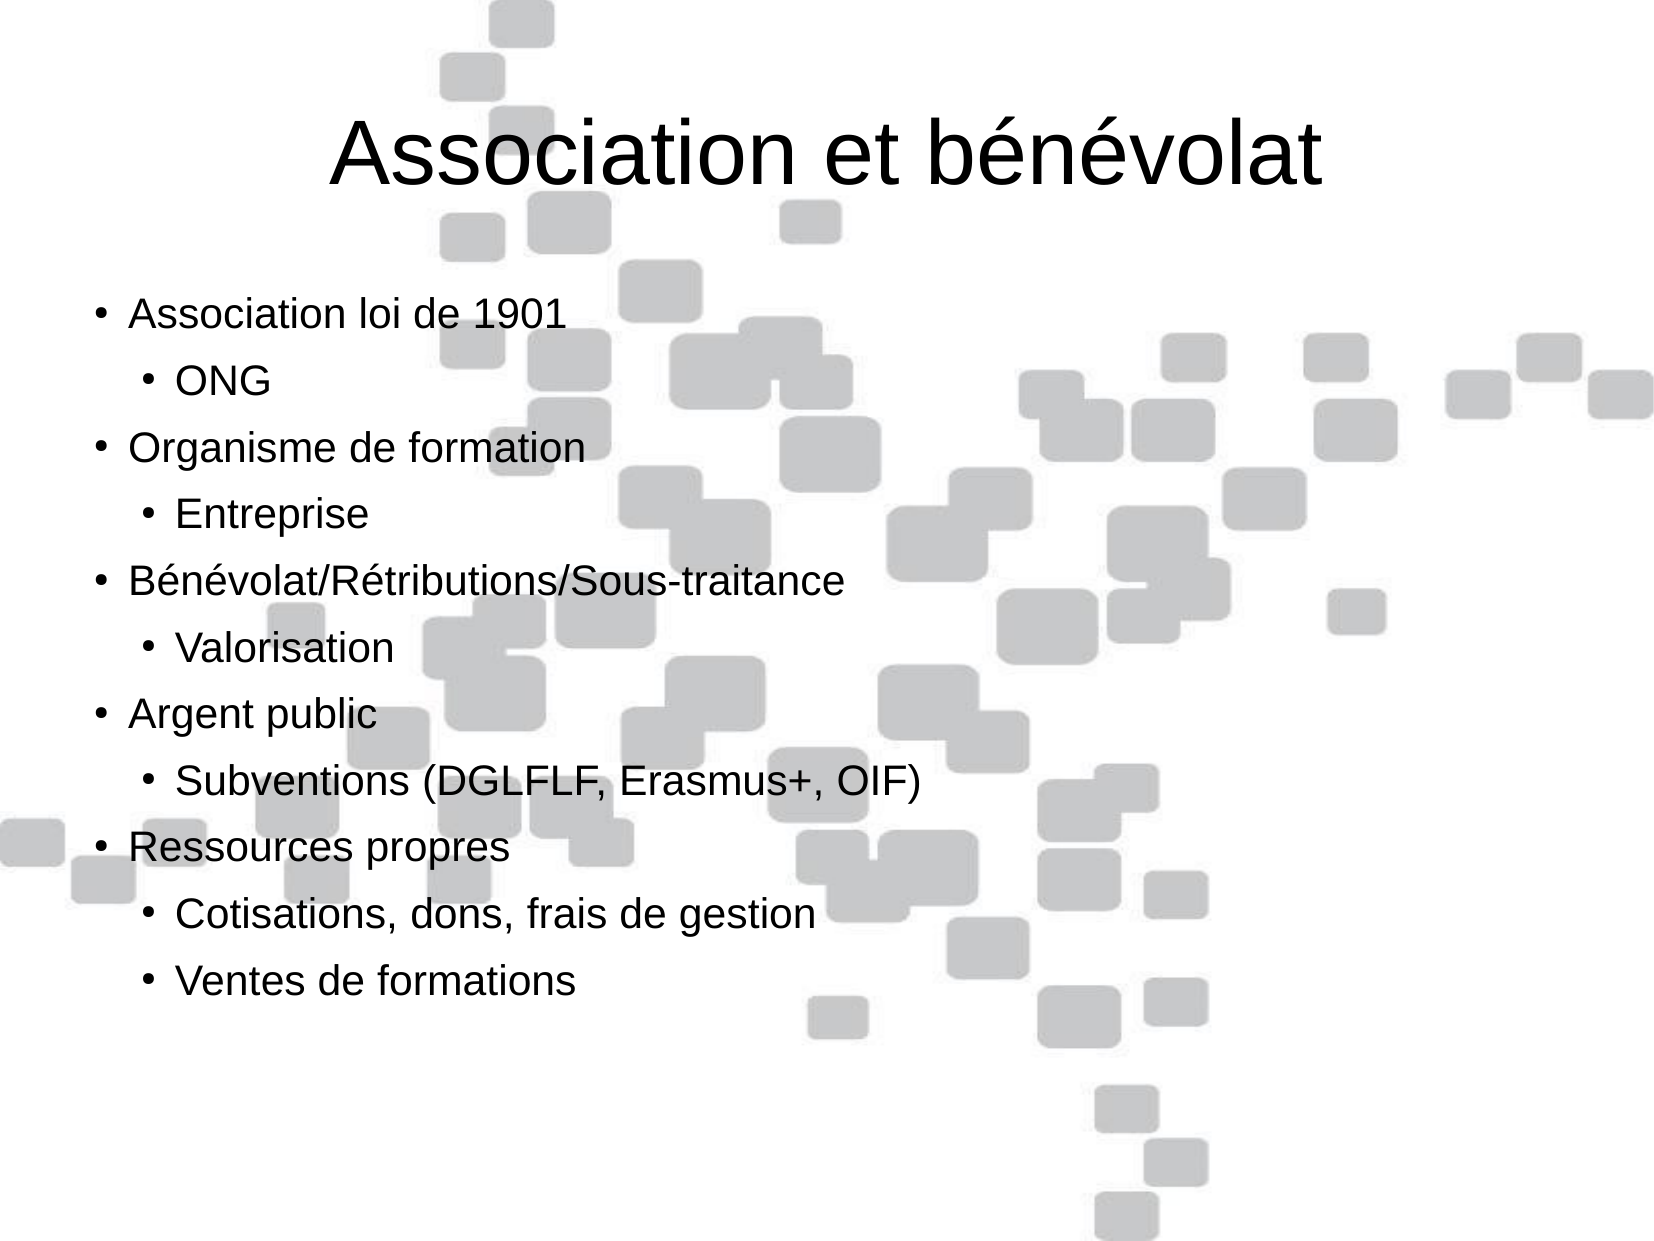

# Association et bénévolat
Association loi de 1901
ONG
Organisme de formation
Entreprise
Bénévolat/Rétributions/Sous-traitance
Valorisation
Argent public
Subventions (DGLFLF, Erasmus+, OIF)
Ressources propres
Cotisations, dons, frais de gestion
Ventes de formations